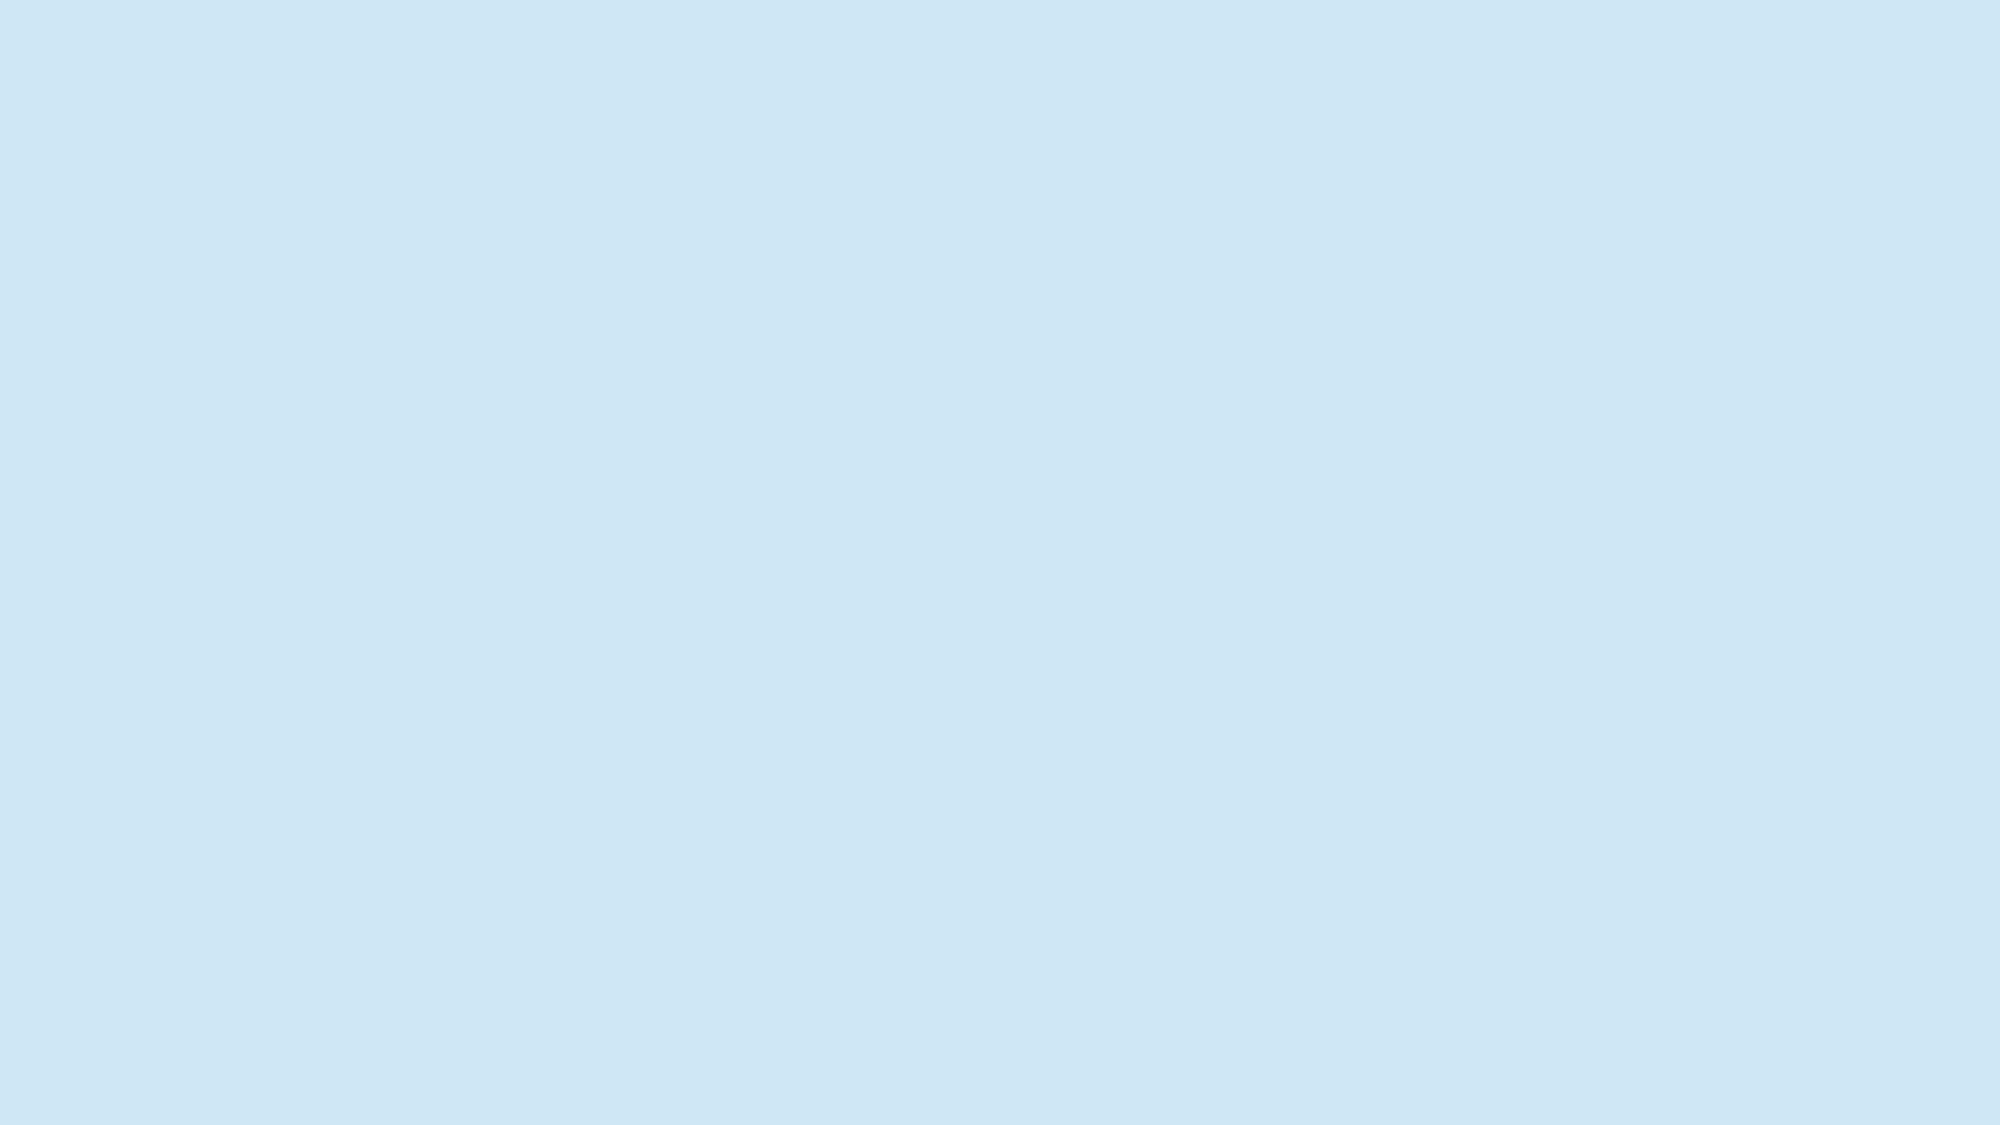

RESILIENZA
SVILUPPO E VALORE QUALITATIVO
SVILUPPO GENERATIVO